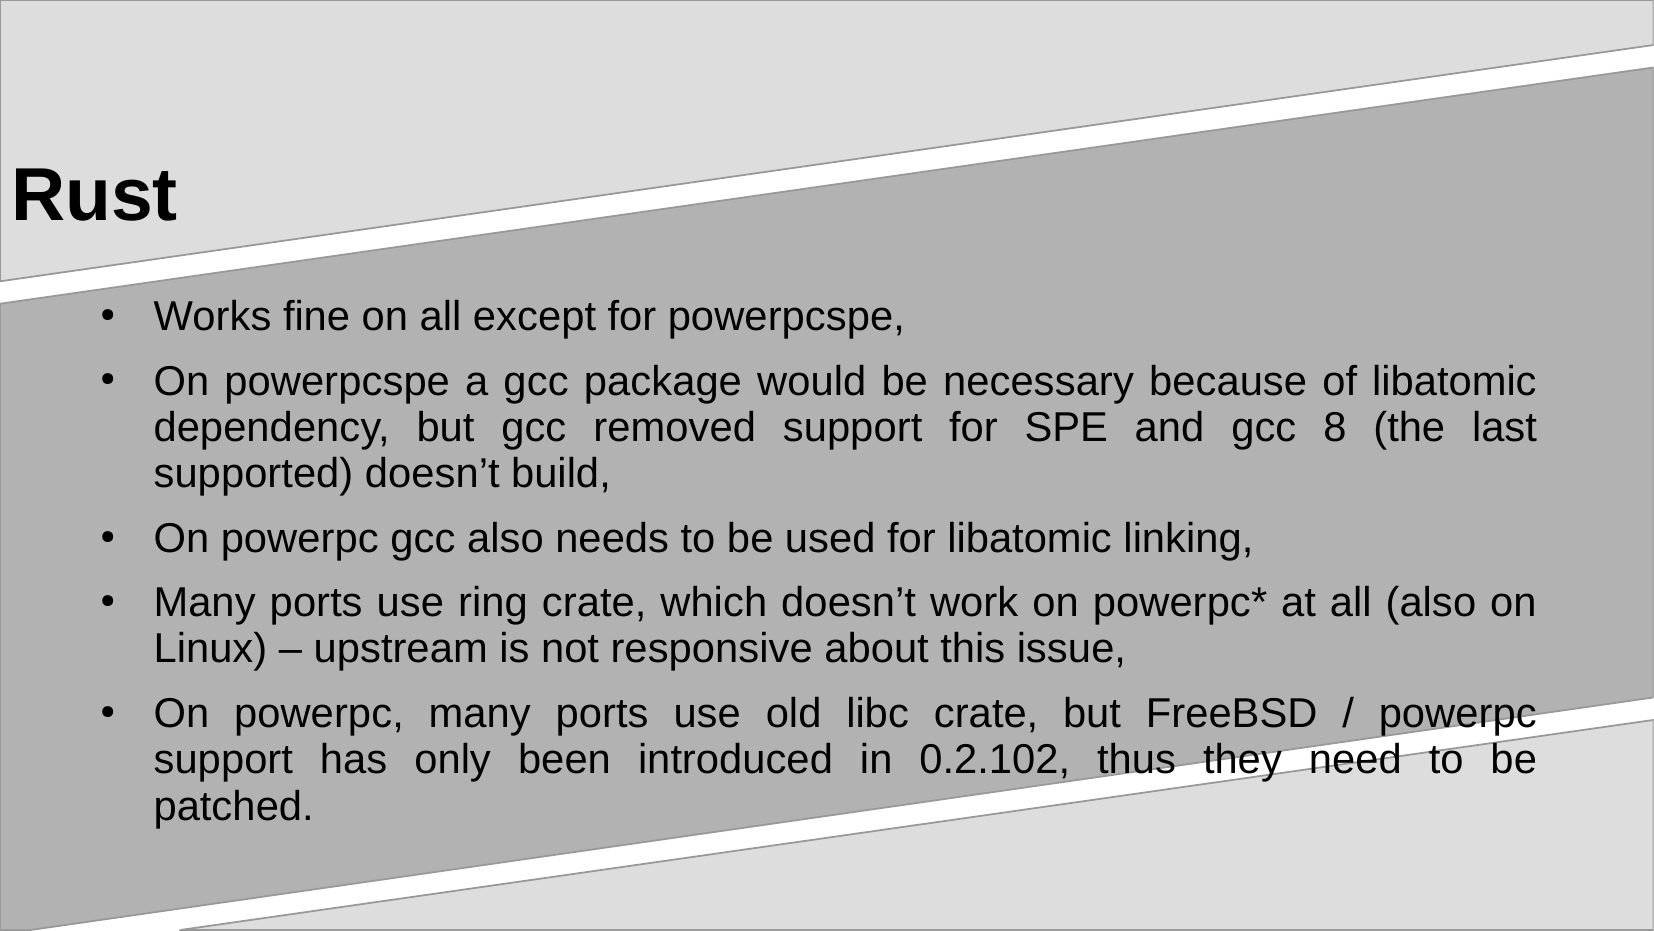

# Rust
Works fine on all except for powerpcspe,
On powerpcspe a gcc package would be necessary because of libatomic dependency, but gcc removed support for SPE and gcc 8 (the last supported) doesn’t build,
On powerpc gcc also needs to be used for libatomic linking,
Many ports use ring crate, which doesn’t work on powerpc* at all (also on Linux) – upstream is not responsive about this issue,
On powerpc, many ports use old libc crate, but FreeBSD / powerpc support has only been introduced in 0.2.102, thus they need to be patched.